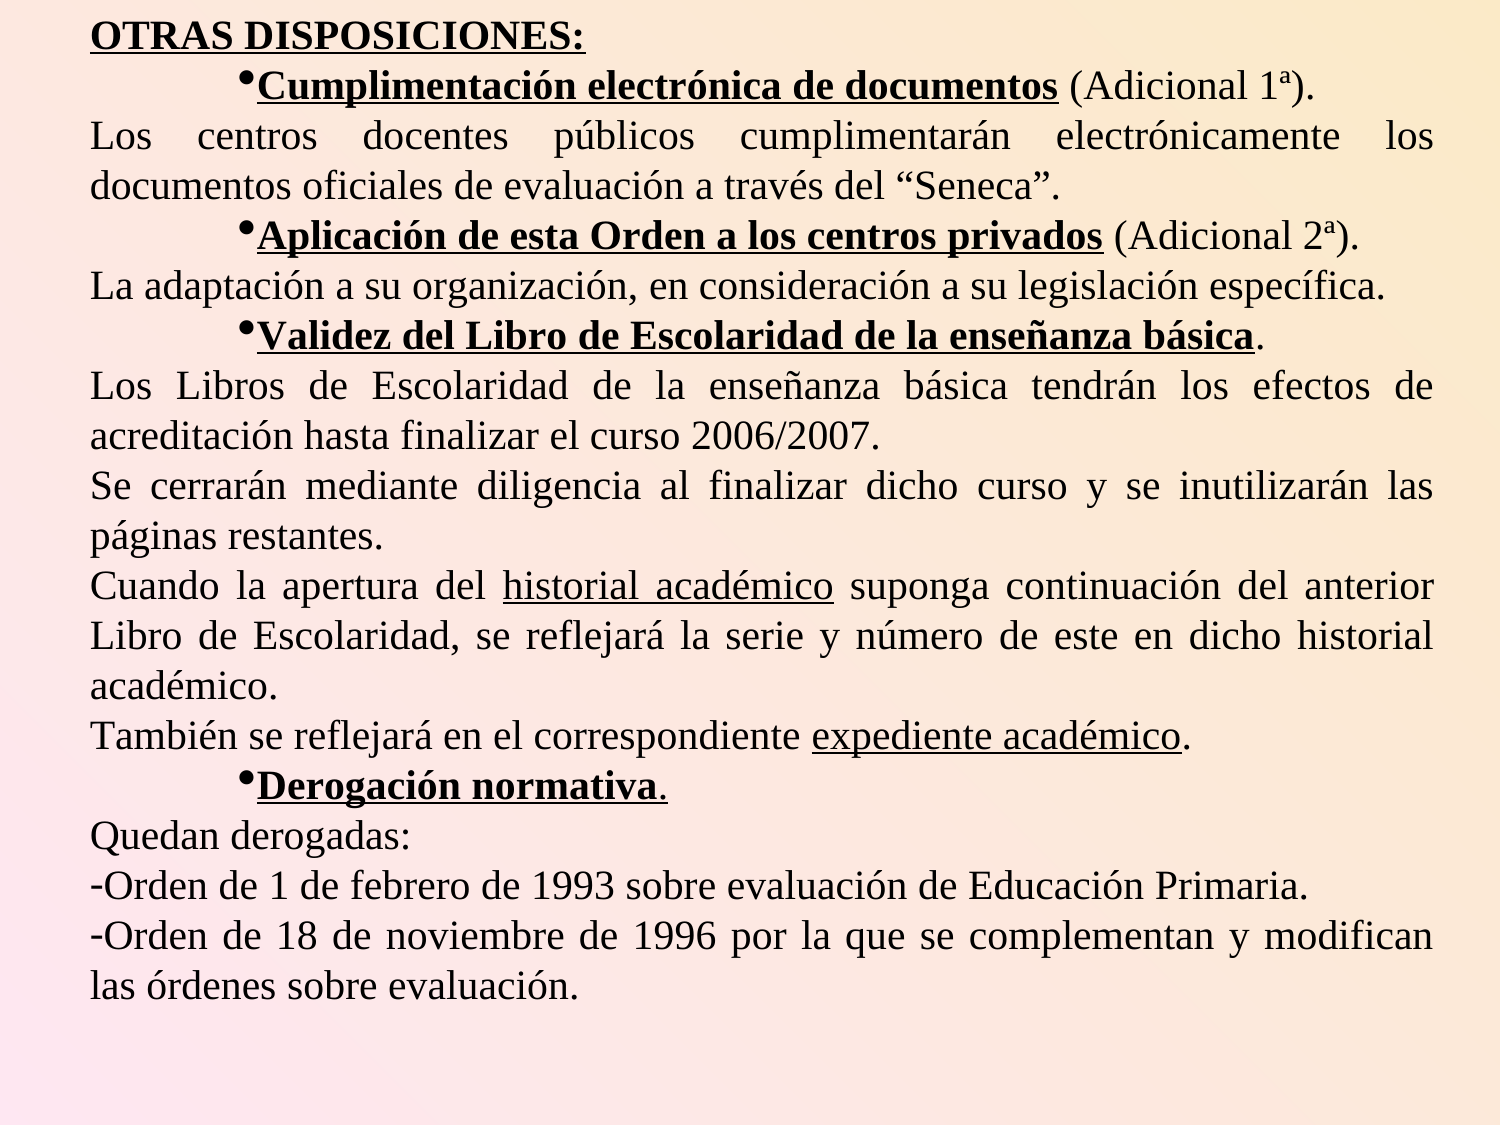

OTRAS DISPOSICIONES:
Cumplimentación electrónica de documentos (Adicional 1ª).
Los centros docentes públicos cumplimentarán electrónicamente los documentos oficiales de evaluación a través del “Seneca”.
Aplicación de esta Orden a los centros privados (Adicional 2ª).
La adaptación a su organización, en consideración a su legislación específica.
Validez del Libro de Escolaridad de la enseñanza básica.
Los Libros de Escolaridad de la enseñanza básica tendrán los efectos de acreditación hasta finalizar el curso 2006/2007.
Se cerrarán mediante diligencia al finalizar dicho curso y se inutilizarán las páginas restantes.
Cuando la apertura del historial académico suponga continuación del anterior Libro de Escolaridad, se reflejará la serie y número de este en dicho historial académico.
También se reflejará en el correspondiente expediente académico.
Derogación normativa.
Quedan derogadas:
Orden de 1 de febrero de 1993 sobre evaluación de Educación Primaria.
Orden de 18 de noviembre de 1996 por la que se complementan y modifican las órdenes sobre evaluación.